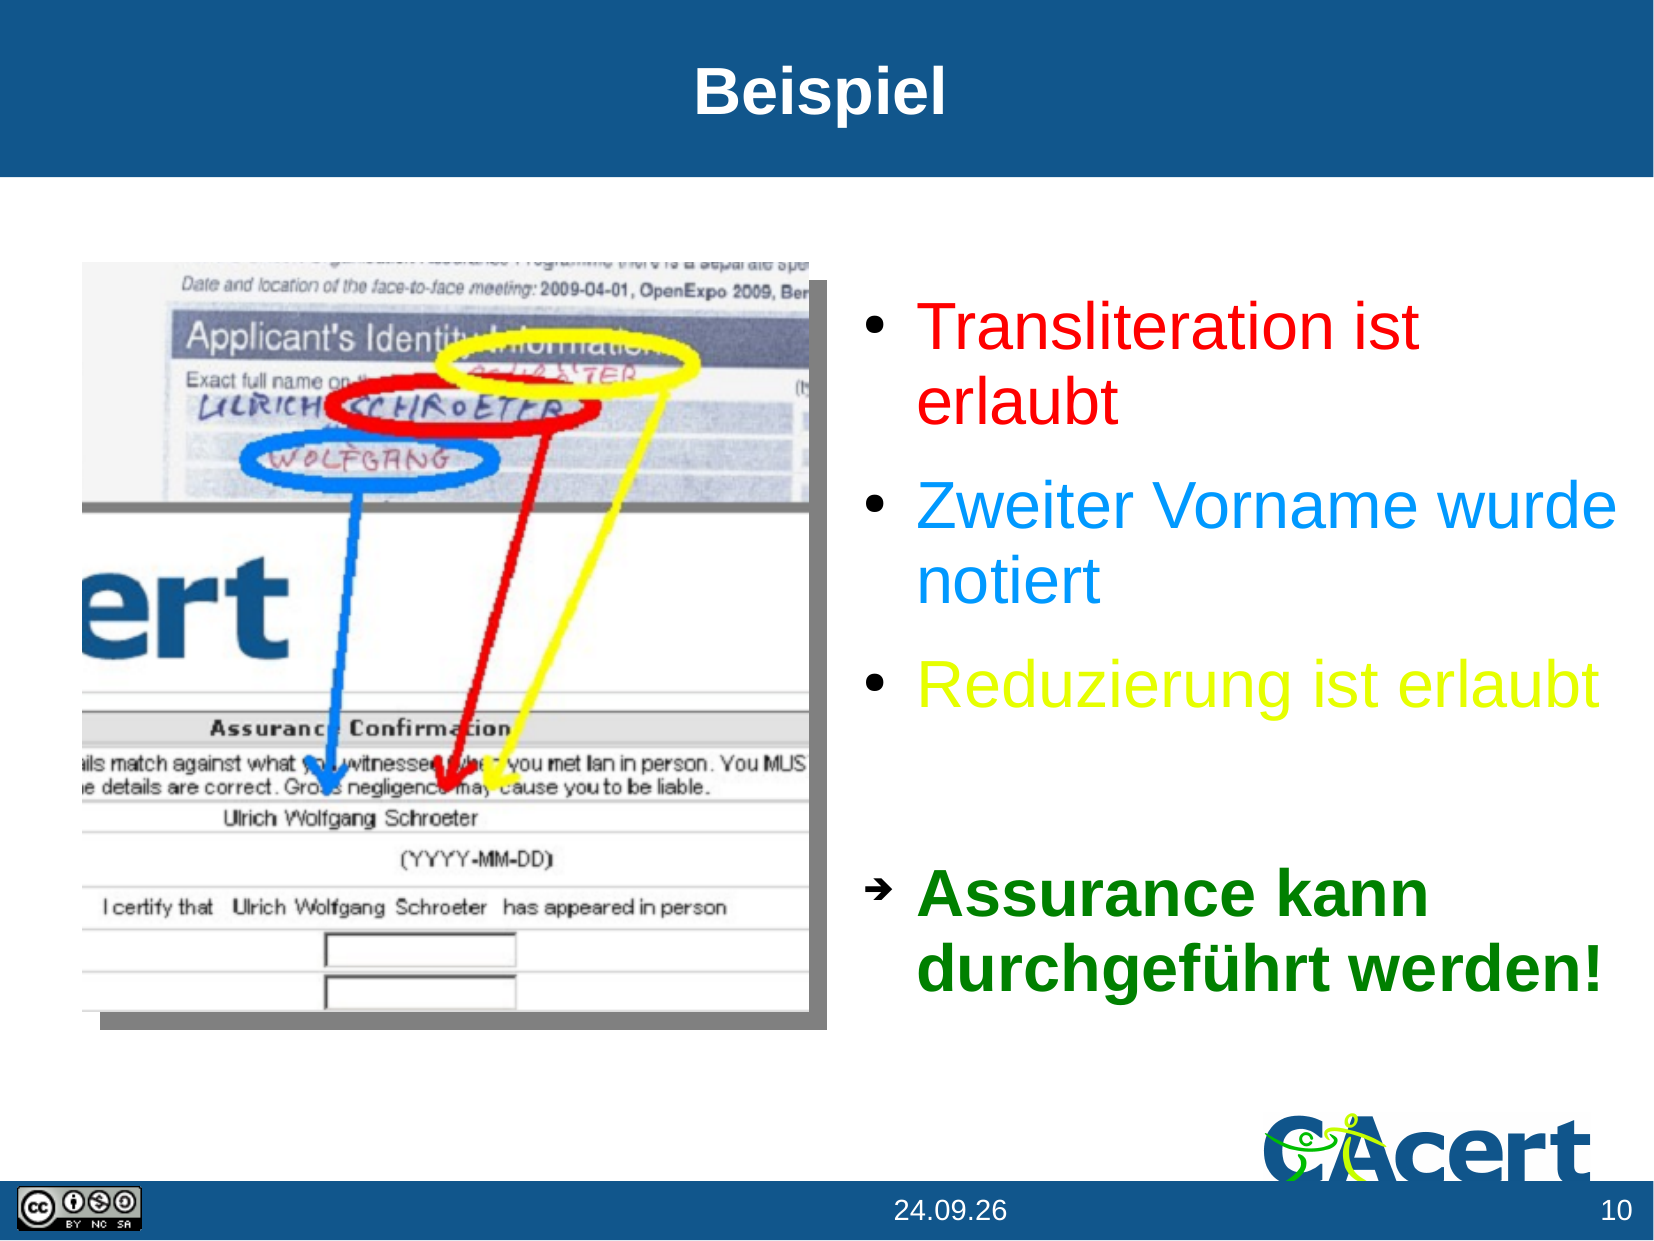

# Beispiel
Transliteration ist erlaubt
Zweiter Vorname wurde notiert
Reduzierung ist erlaubt
Assurance kann durchgeführt werden!